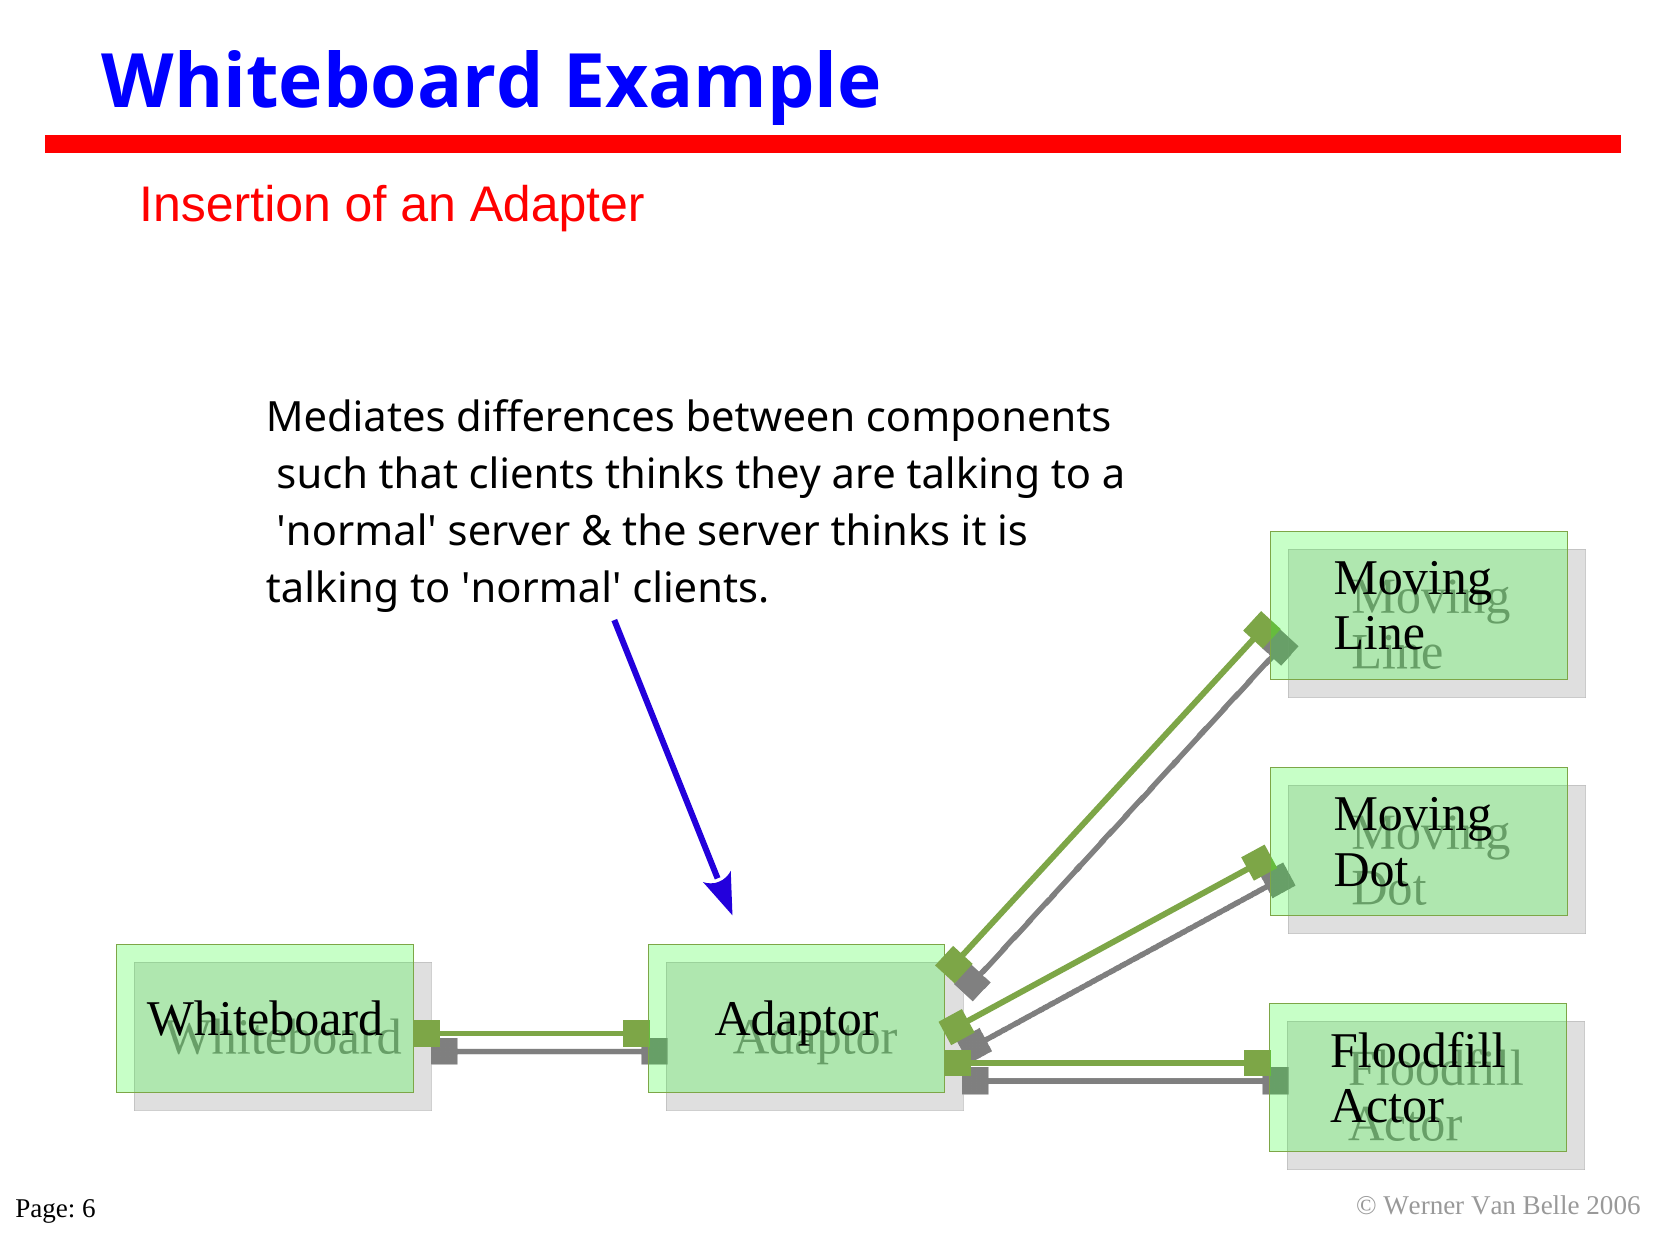

# Whiteboard Example
Insertion of an Adapter
Mediates differences between components
 such that clients thinks they are talking to a
 'normal' server & the server thinks it is
talking to 'normal' clients.
Moving
Line
Moving
Dot
Whiteboard
Adaptor
Floodfill
Actor